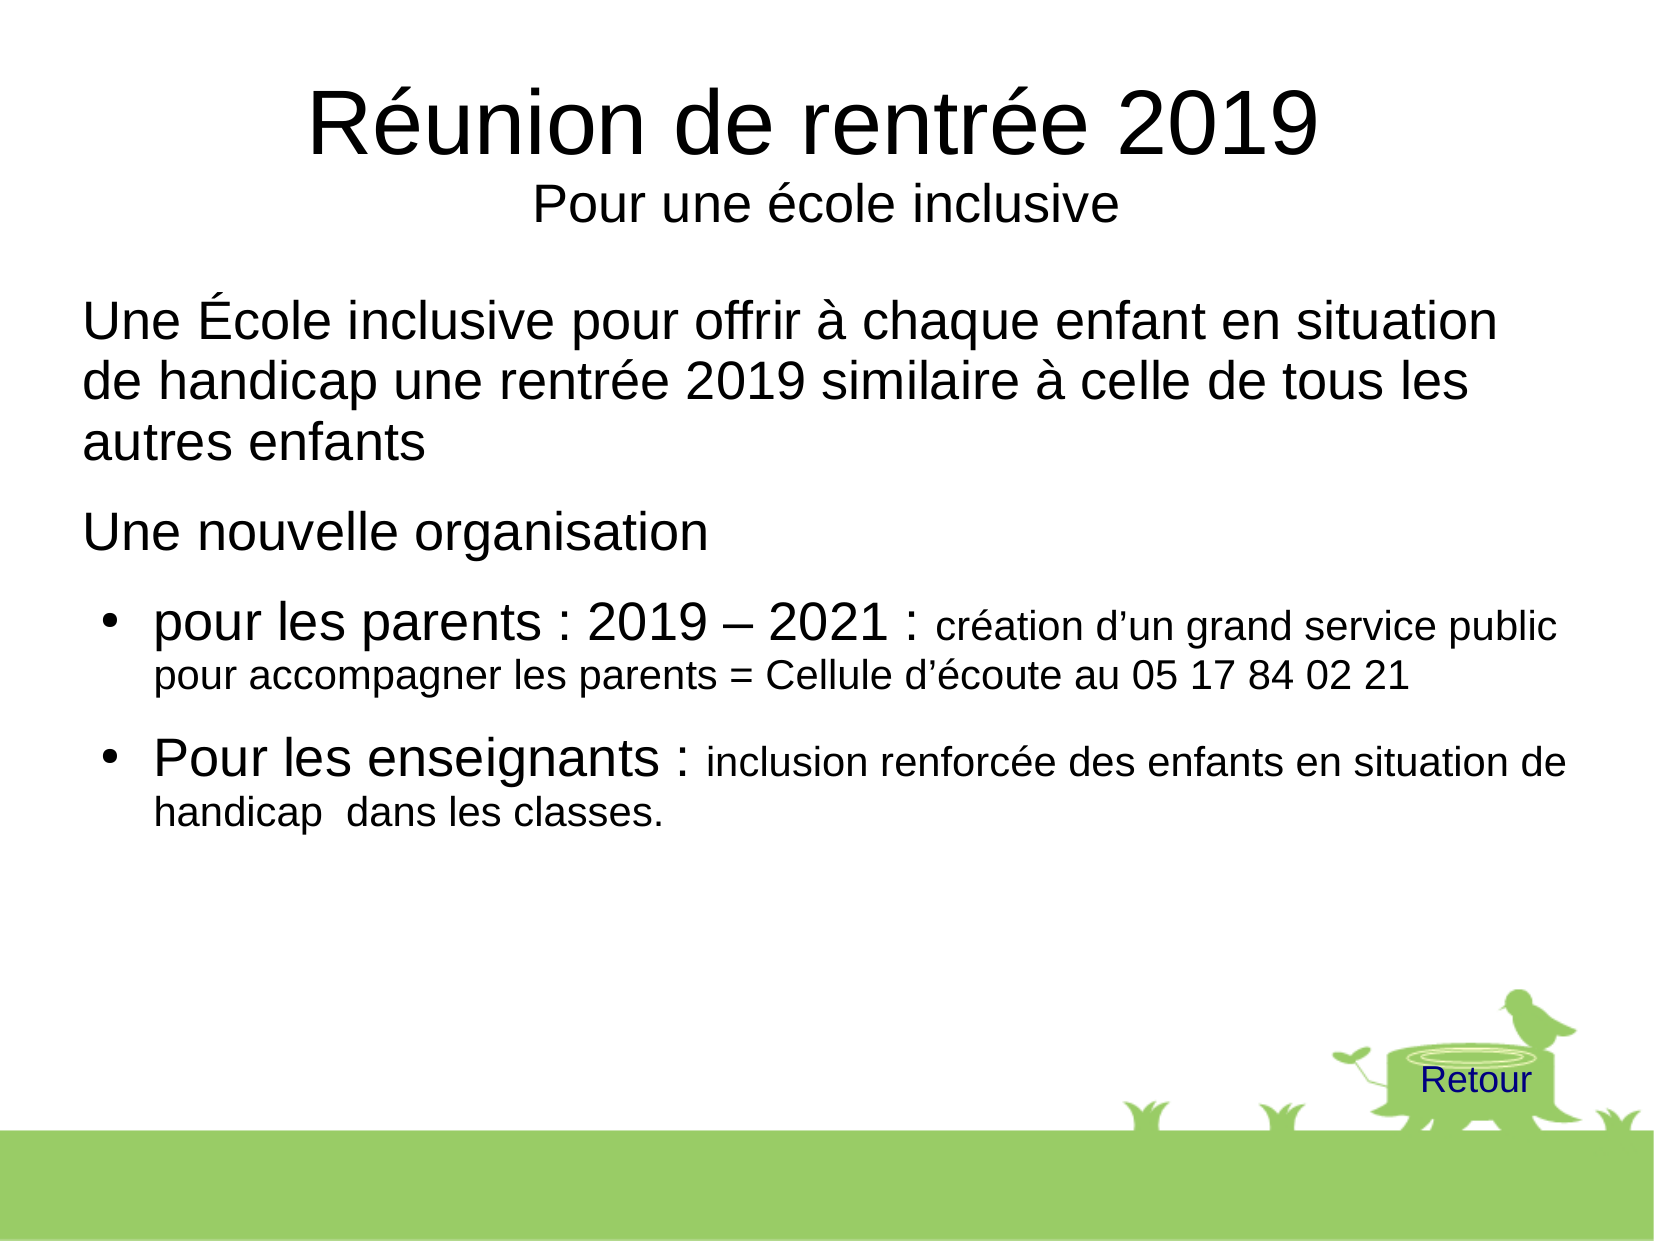

# Réunion de rentrée 2019 Pour une école inclusive
Une École inclusive pour offrir à chaque enfant en situation de handicap une rentrée 2019 similaire à celle de tous les autres enfants
Une nouvelle organisation
pour les parents : 2019 – 2021 : création d’un grand service public pour accompagner les parents = Cellule d’écoute au 05 17 84 02 21
Pour les enseignants : inclusion renforcée des enfants en situation de handicap dans les classes.
Retour